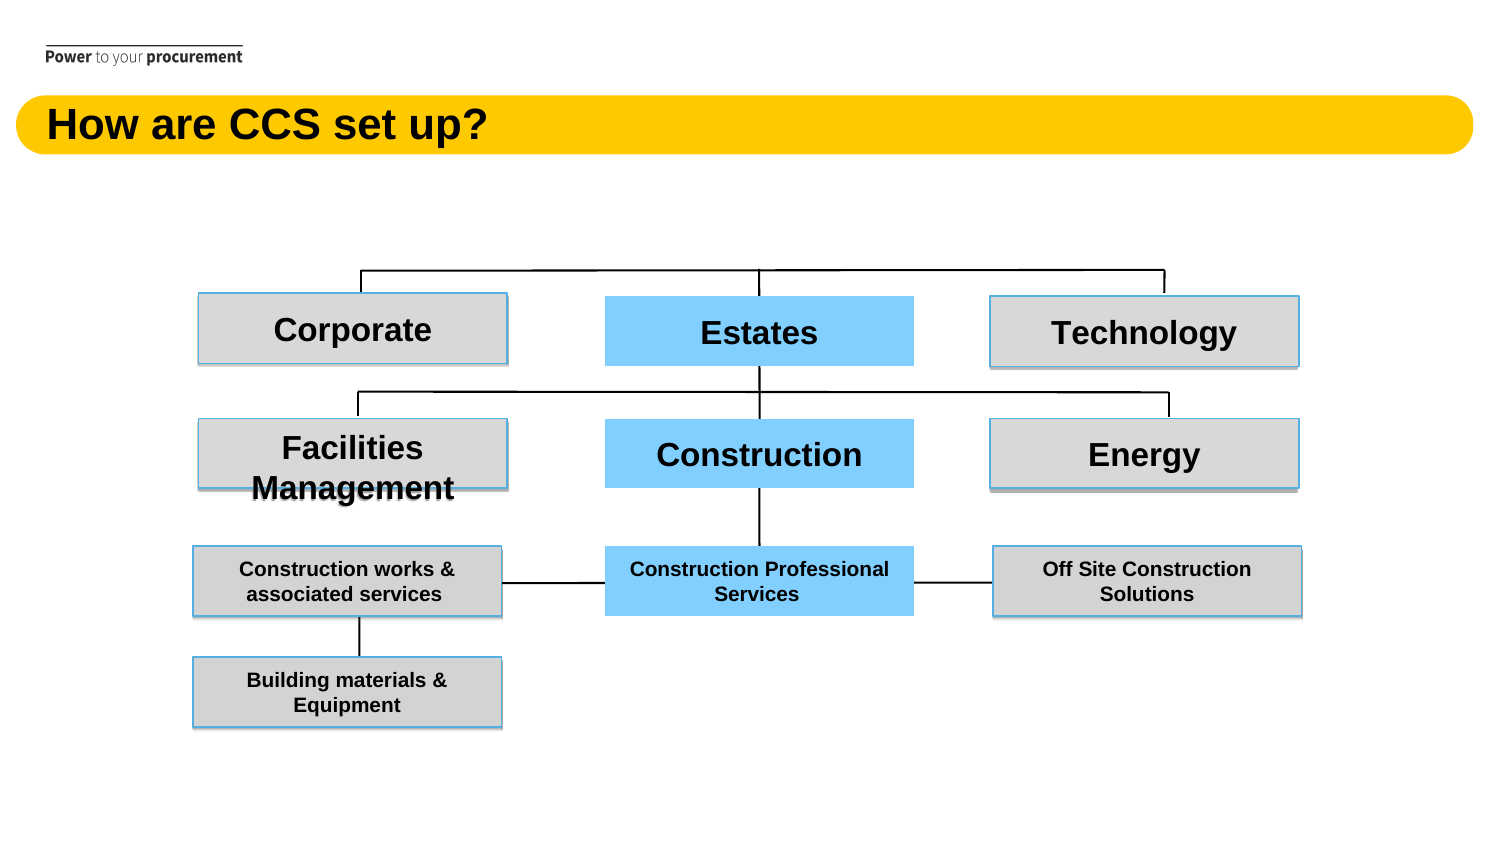

# How are CCS set up?
Corporate
Technology
Estates
Facilities Management
Construction
Energy
Construction works & associated services
Construction Professional Services
Off Site Construction Solutions
Building materials & Equipment